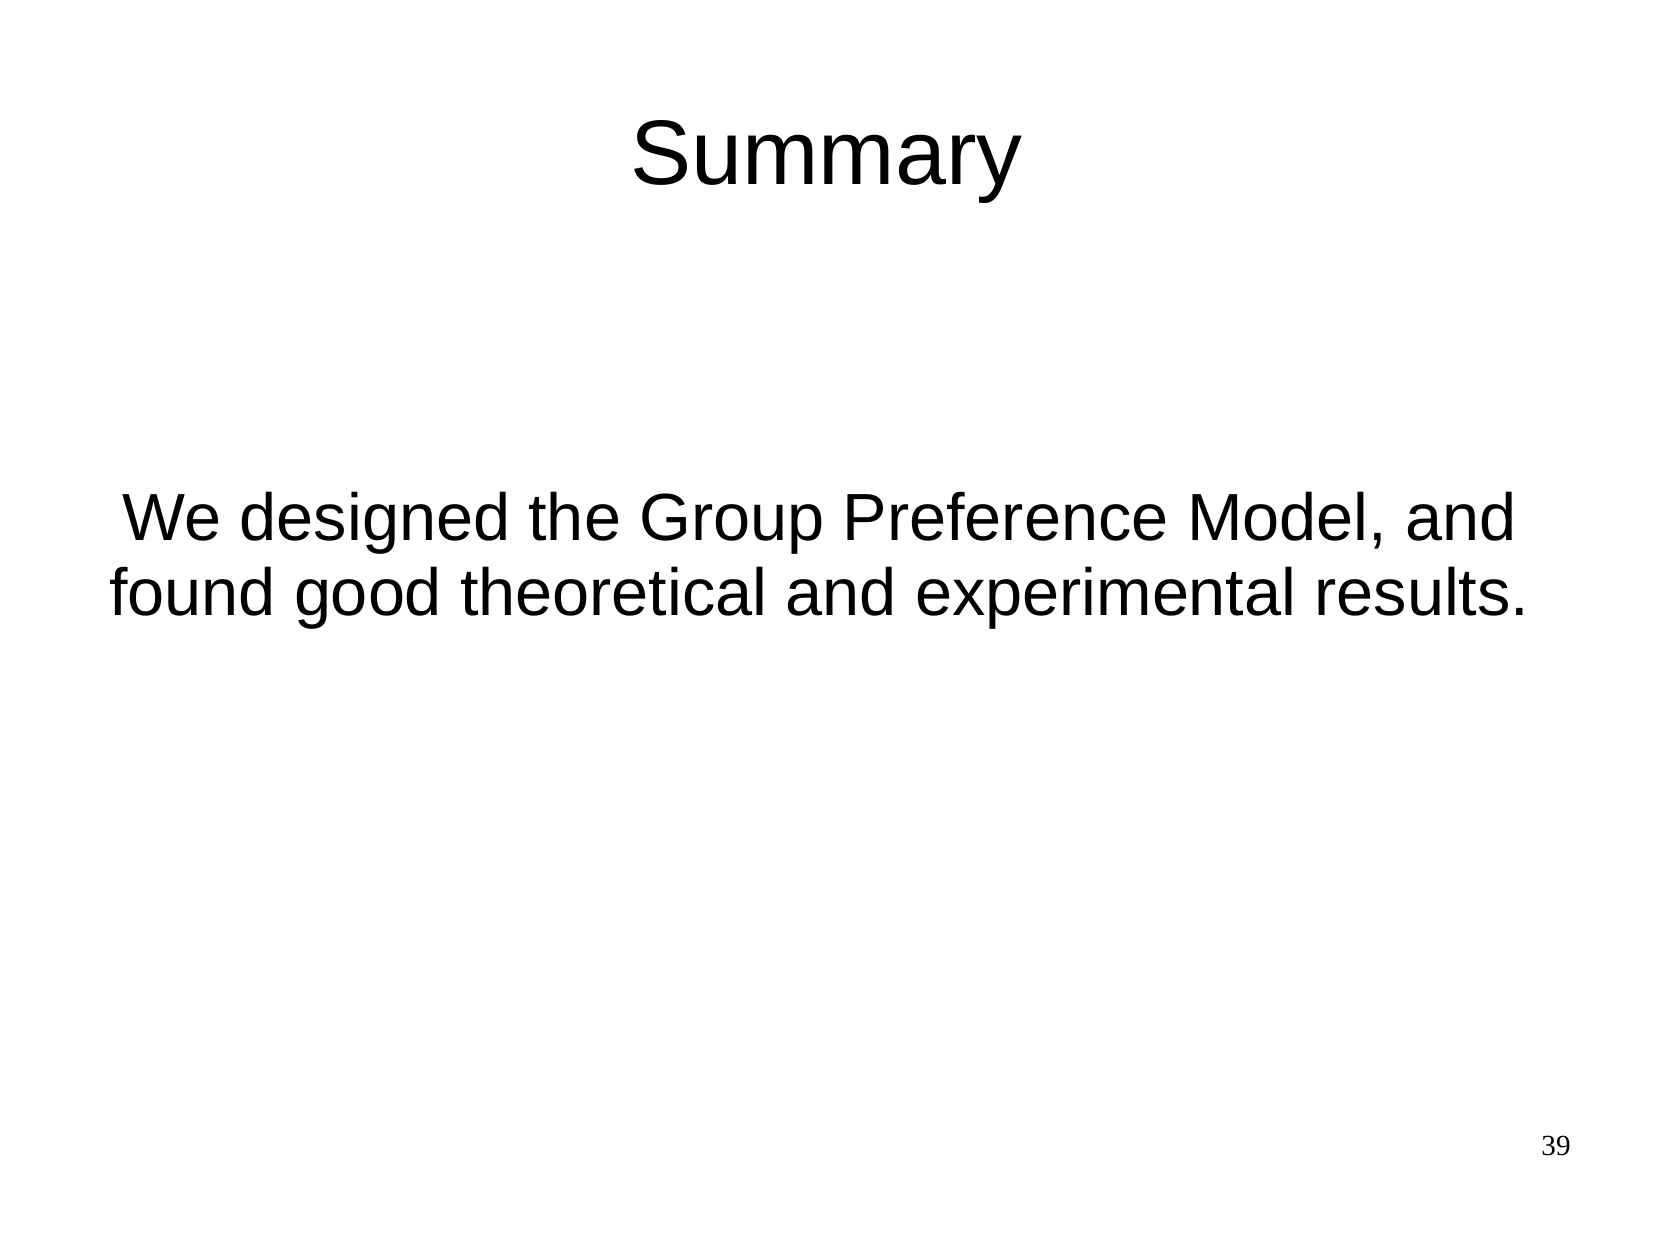

# Summary
We designed the Group Preference Model, and found good theoretical and experimental results.
39